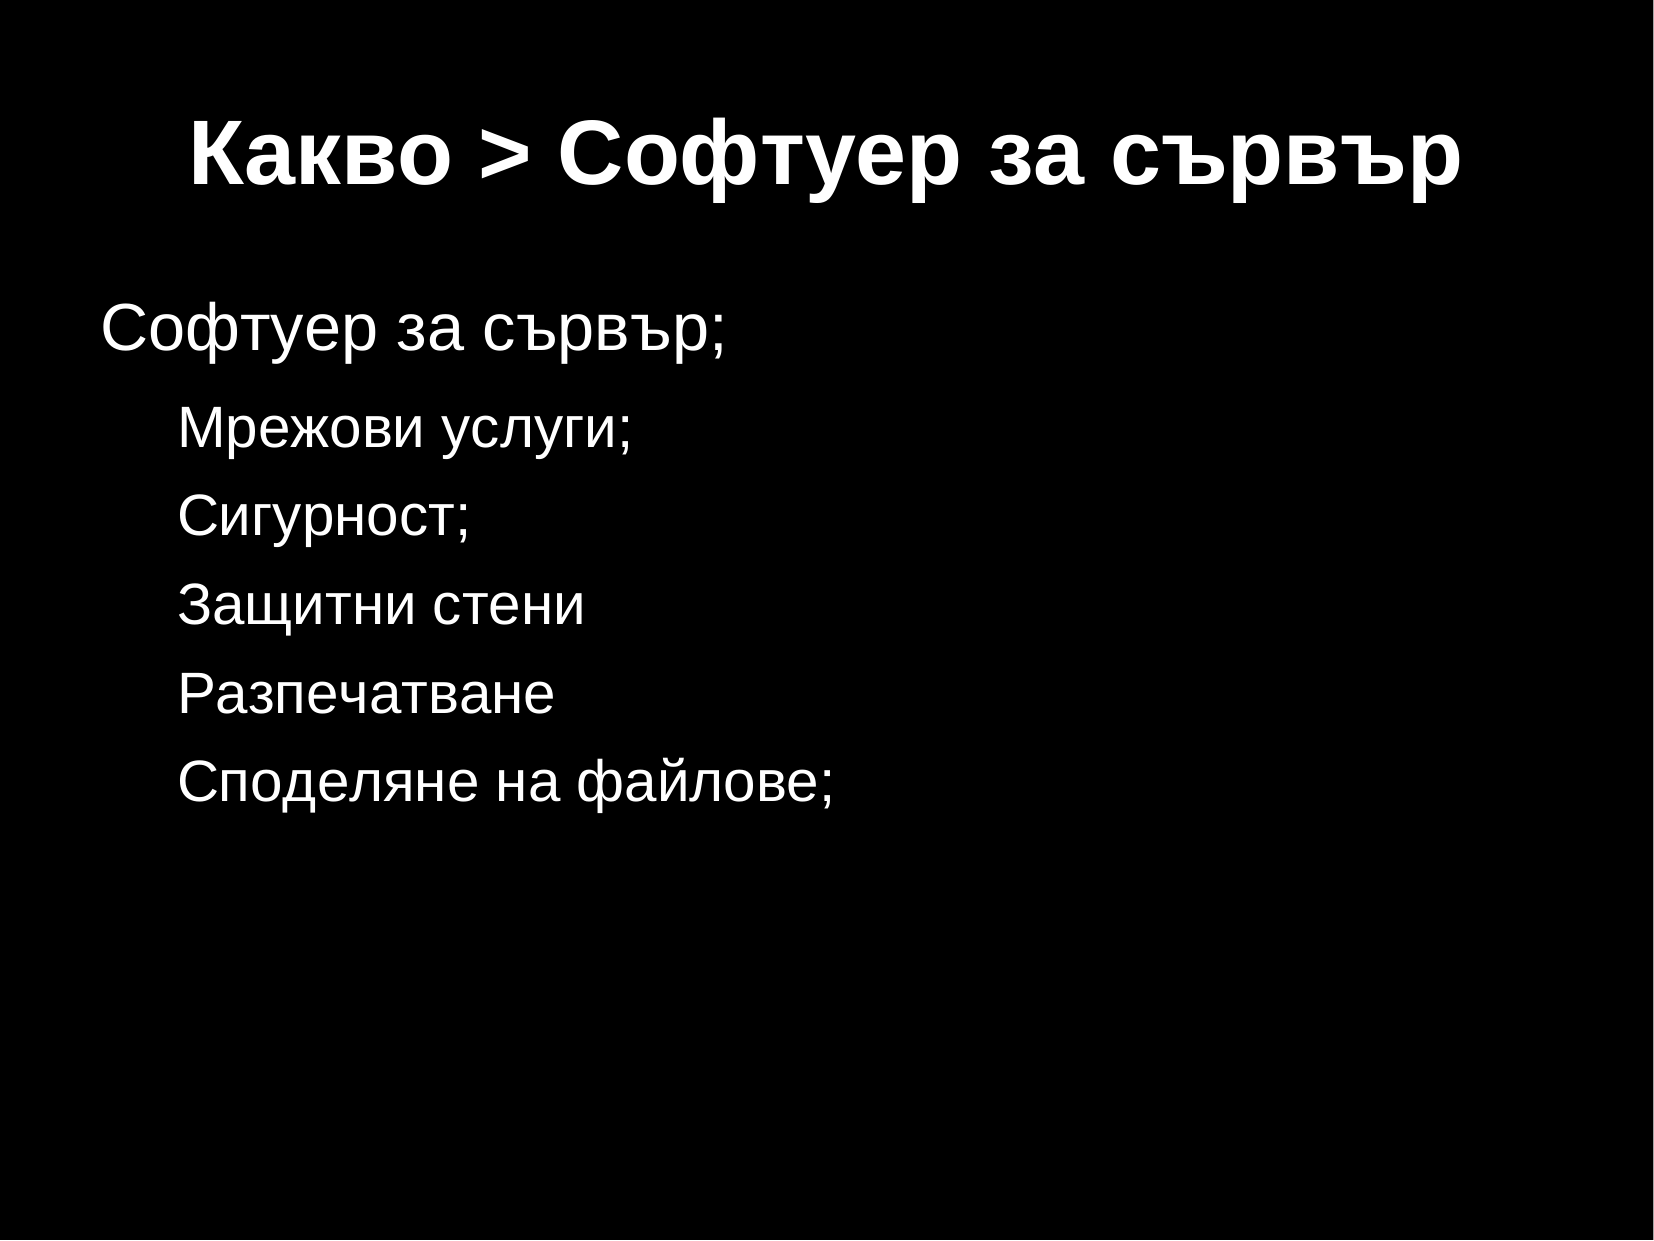

# Какво > Софтуер за сървър
Софтуер за сървър;
Мрежови услуги;
Сигурност;
Защитни стени
Разпечатване
Споделяне на файлове;